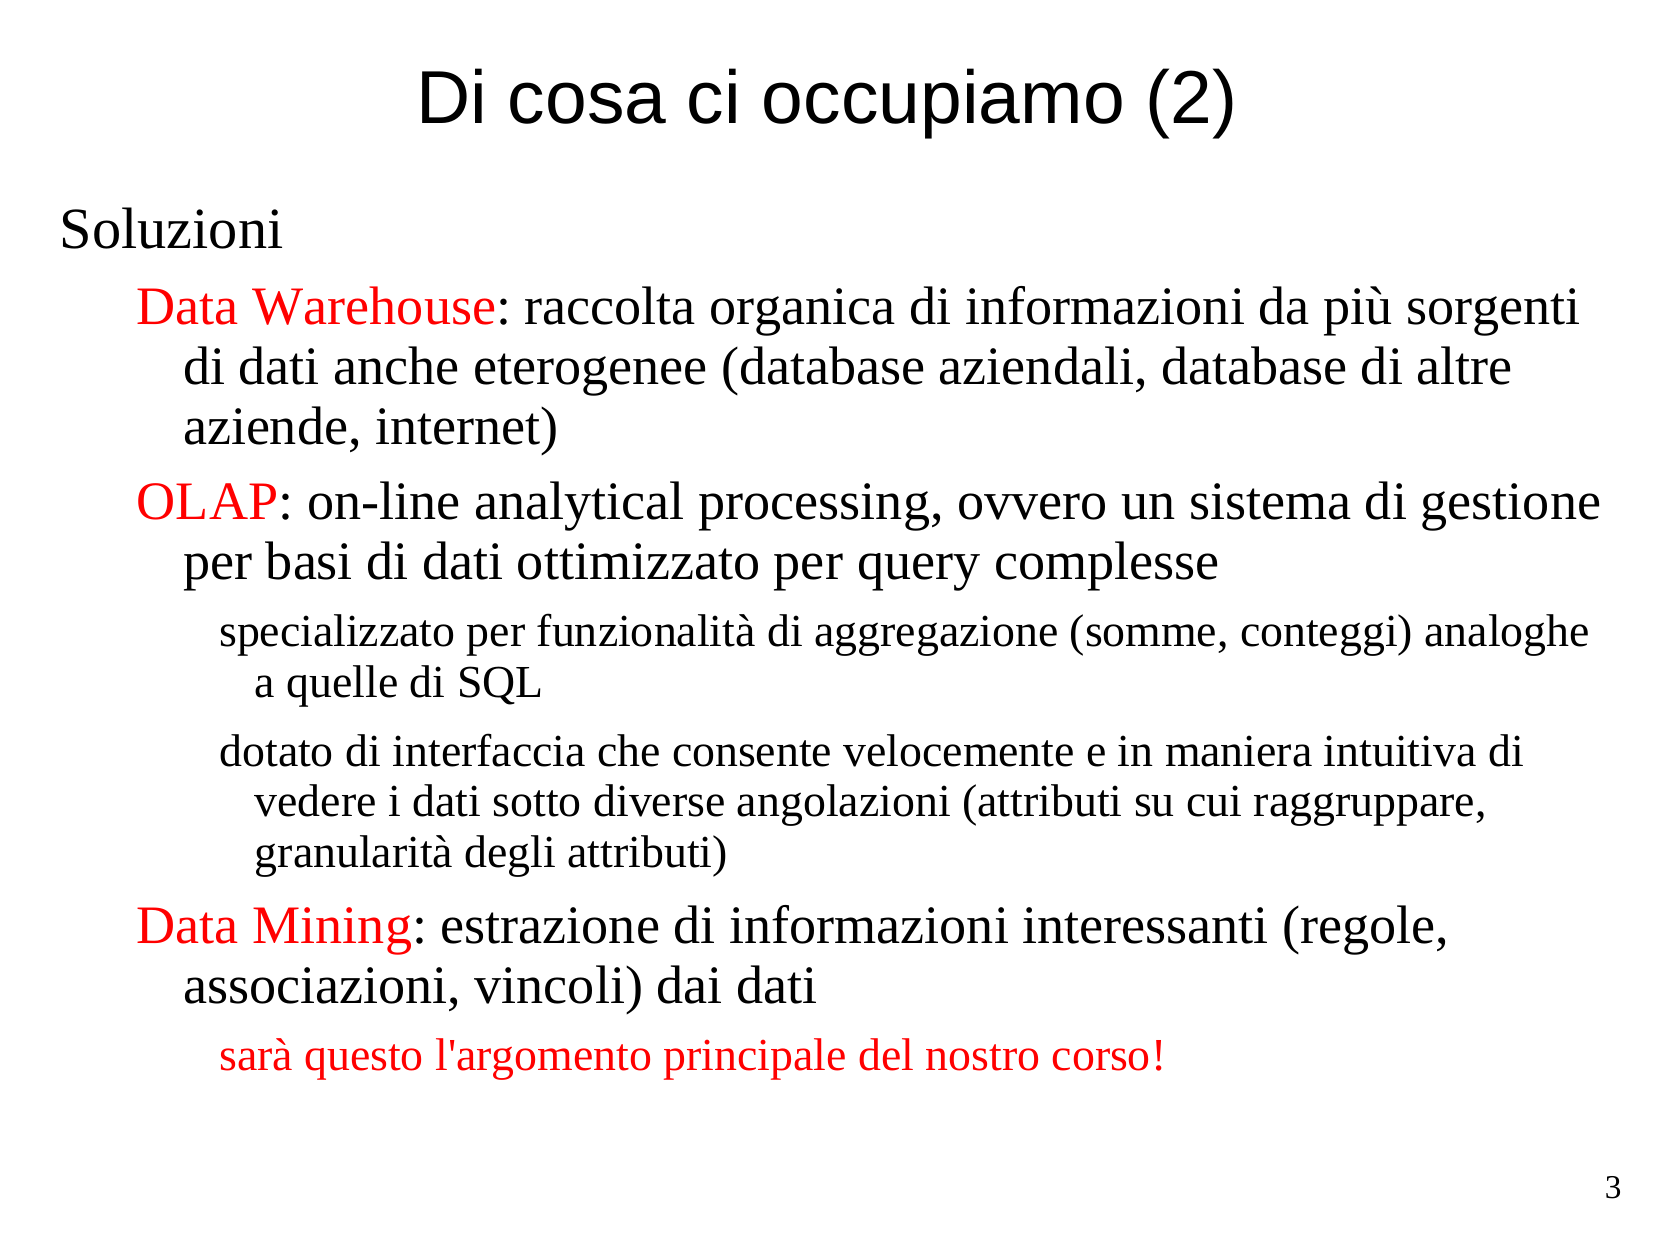

# Di cosa ci occupiamo (2)
Soluzioni
Data Warehouse: raccolta organica di informazioni da più sorgenti di dati anche eterogenee (database aziendali, database di altre aziende, internet)
OLAP: on-line analytical processing, ovvero un sistema di gestione per basi di dati ottimizzato per query complesse
specializzato per funzionalità di aggregazione (somme, conteggi) analoghe a quelle di SQL
dotato di interfaccia che consente velocemente e in maniera intuitiva di vedere i dati sotto diverse angolazioni (attributi su cui raggruppare, granularità degli attributi)
Data Mining: estrazione di informazioni interessanti (regole, associazioni, vincoli) dai dati
sarà questo l'argomento principale del nostro corso!